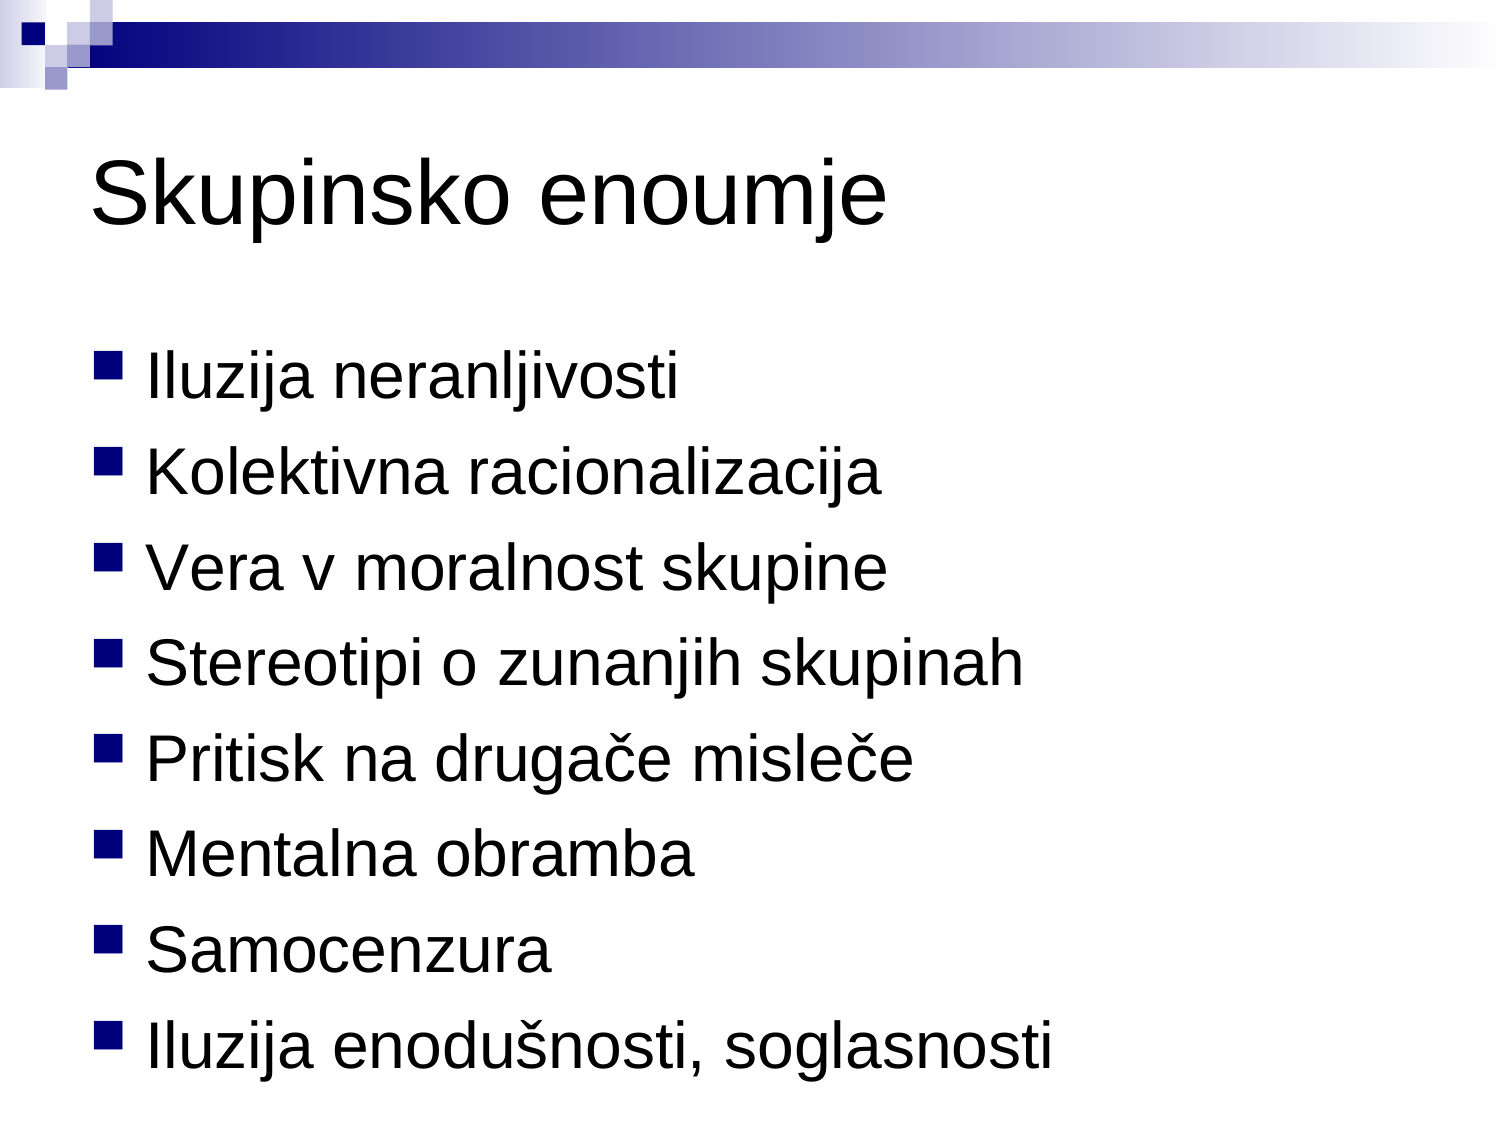

# Skupinsko enoumje
Iluzija neranljivosti
Kolektivna racionalizacija
Vera v moralnost skupine
Stereotipi o zunanjih skupinah
Pritisk na drugače misleče
Mentalna obramba
Samocenzura
Iluzija enodušnosti, soglasnosti